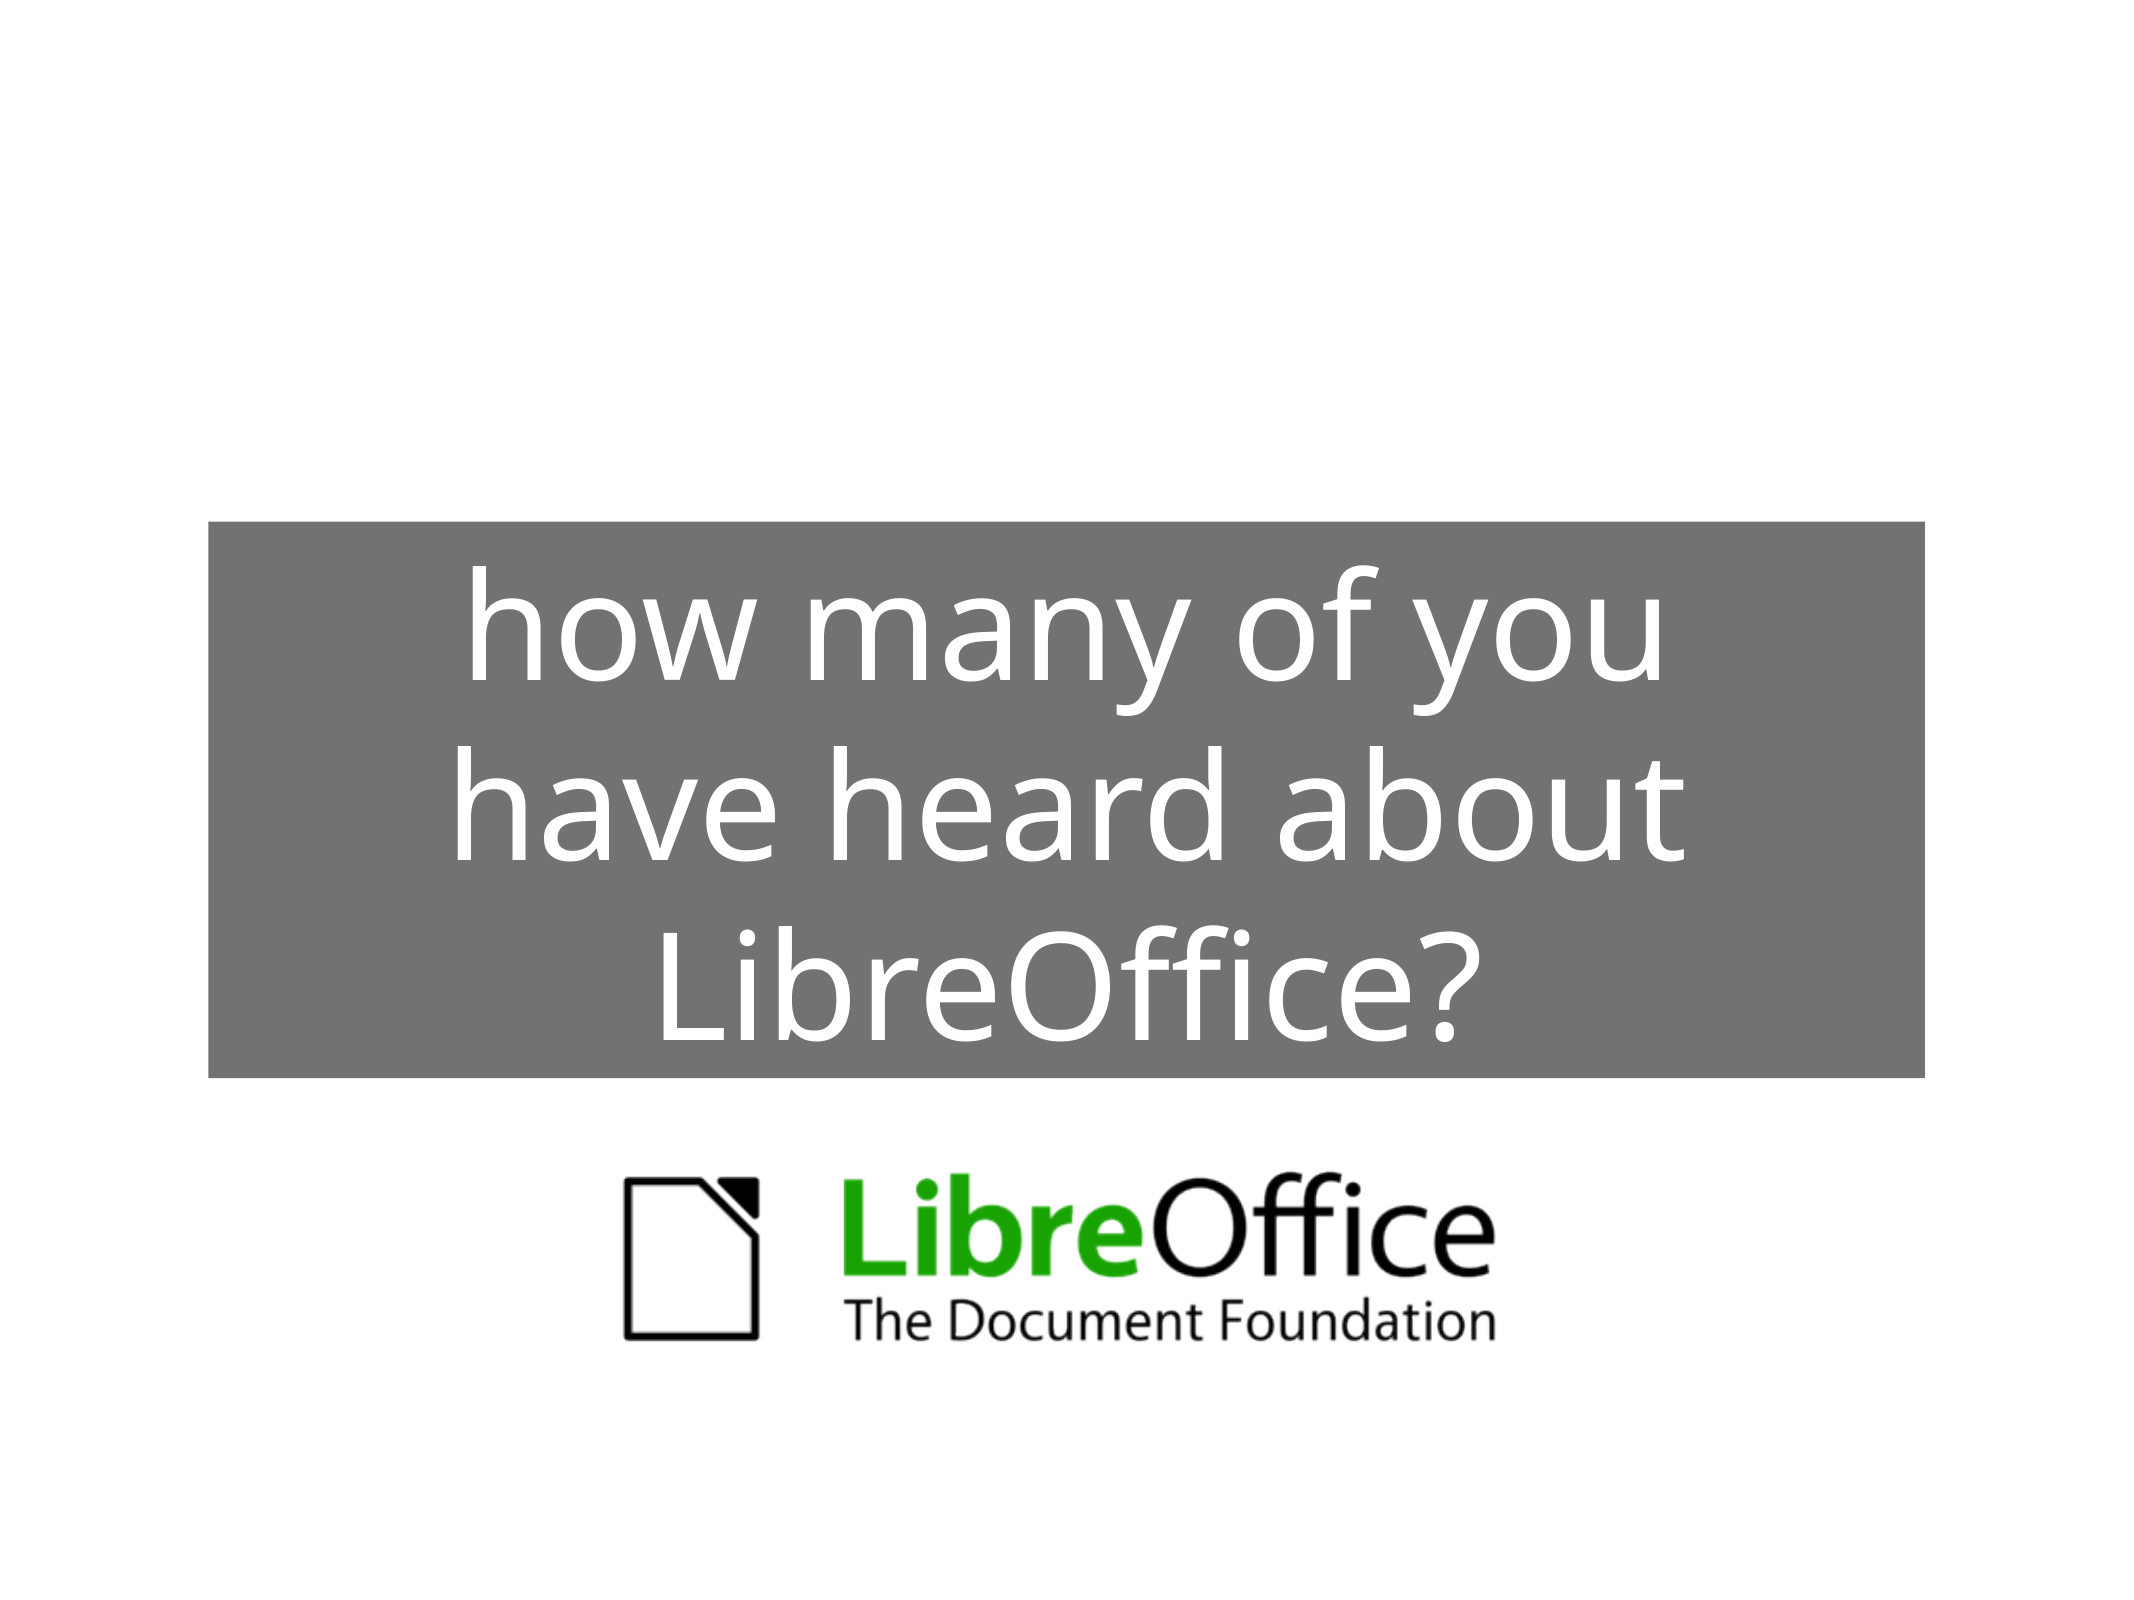

# how many of you have heard about LibreOffice?